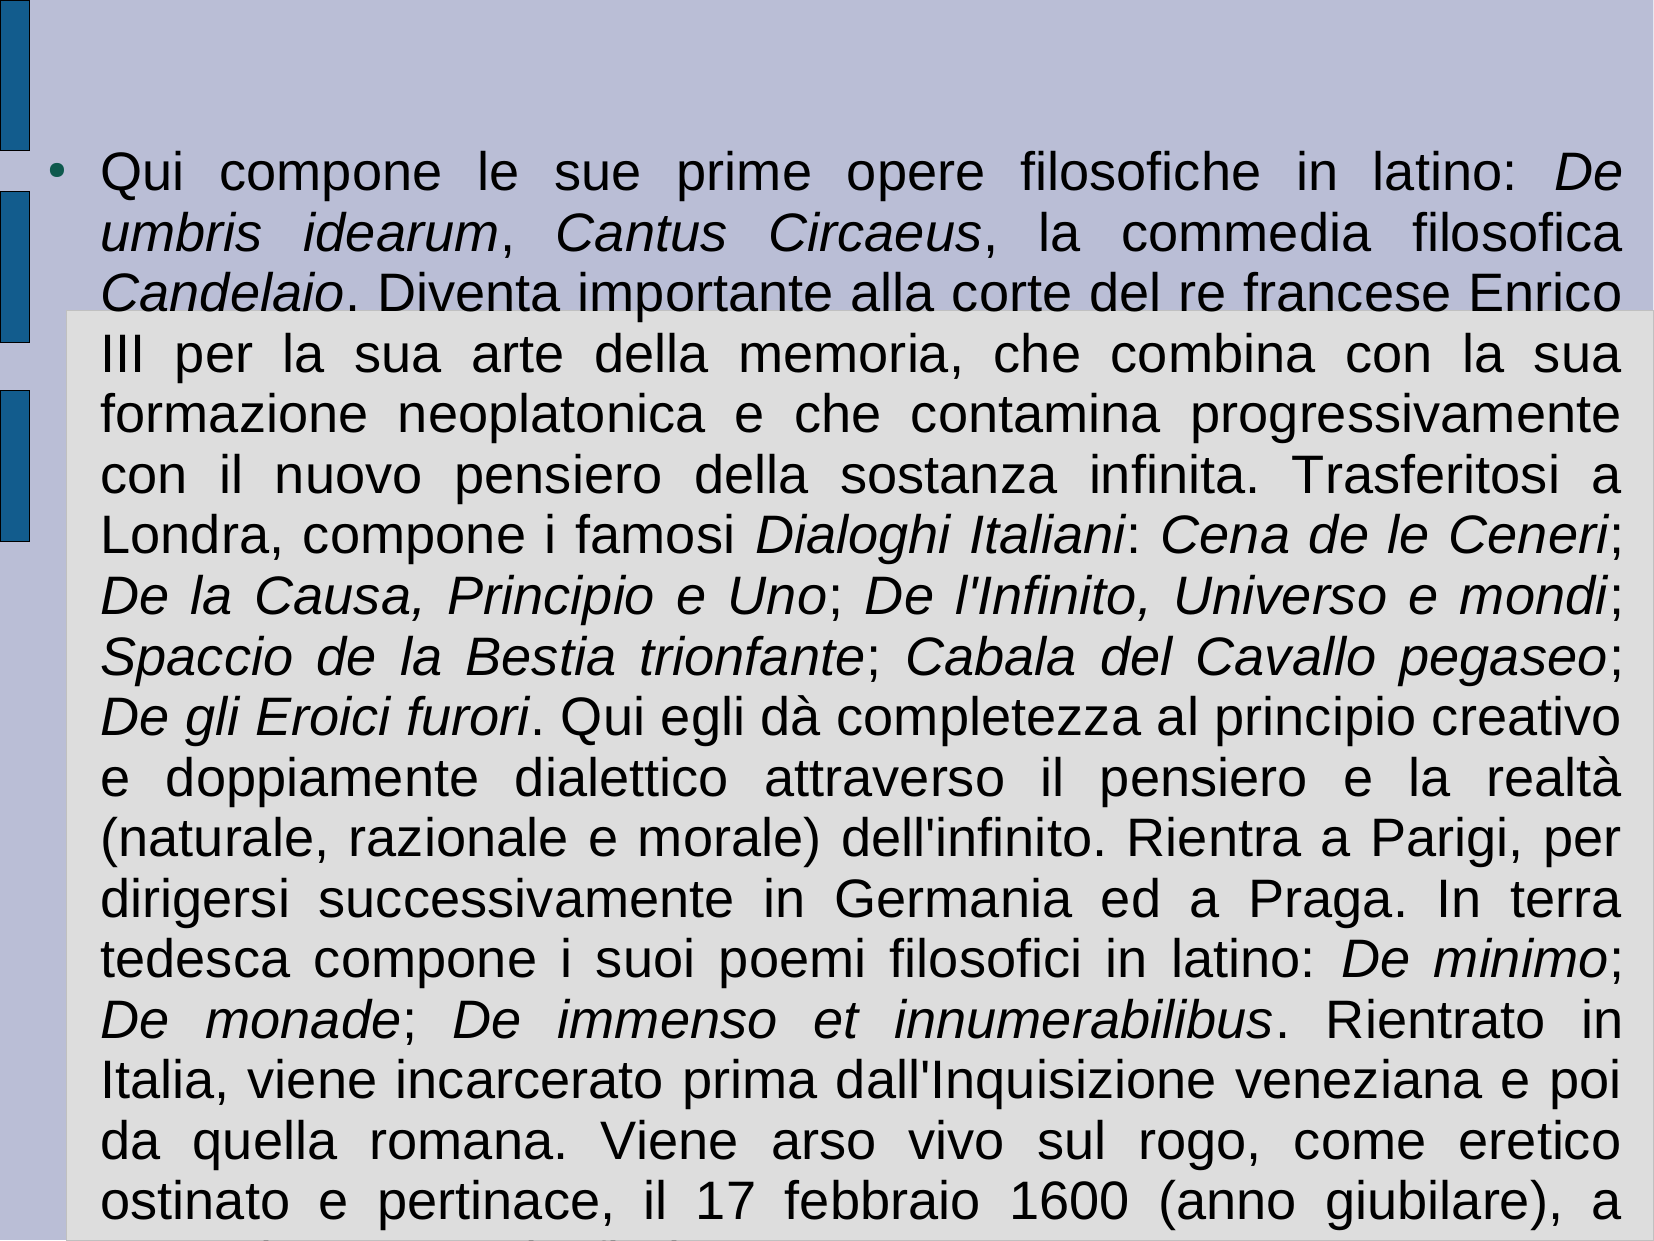

#
Qui compone le sue prime opere filosofiche in latino: De umbris idearum, Cantus Circaeus, la commedia filosofica Candelaio. Diventa importante alla corte del re francese Enrico III per la sua arte della memoria, che combina con la sua formazione neoplatonica e che contamina progressivamente con il nuovo pensiero della sostanza infinita. Trasferitosi a Londra, compone i famosi Dialoghi Italiani: Cena de le Ceneri; De la Causa, Principio e Uno; De l'Infinito, Universo e mondi; Spaccio de la Bestia trionfante; Cabala del Cavallo pegaseo; De gli Eroici furori. Qui egli dà completezza al principio creativo e doppiamente dialettico attraverso il pensiero e la realtà (naturale, razionale e morale) dell'infinito. Rientra a Parigi, per dirigersi successivamente in Germania ed a Praga. In terra tedesca compone i suoi poemi filosofici in latino: De minimo; De monade; De immenso et innumerabilibus. Rientrato in Italia, viene incarcerato prima dall'Inquisizione veneziana e poi da quella romana. Viene arso vivo sul rogo, come eretico ostinato e pertinace, il 17 febbraio 1600 (anno giubilare), a Roma in Campo de' fiori.